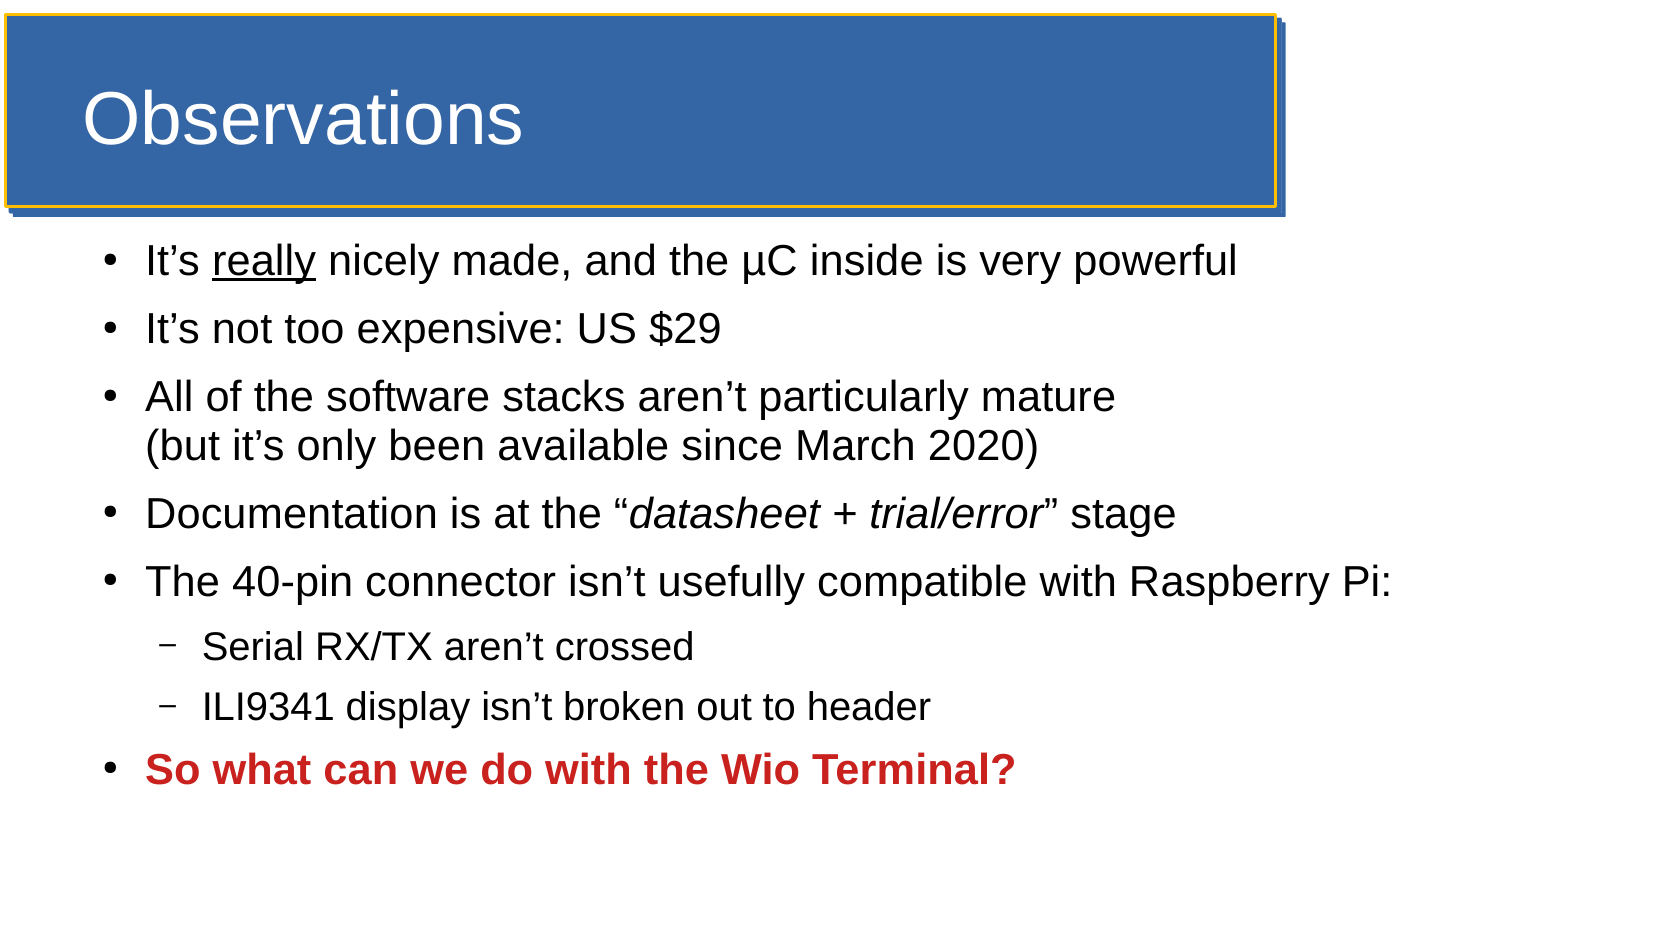

# Observations
It’s really nicely made, and the µC inside is very powerful
It’s not too expensive: US $29
All of the software stacks aren’t particularly mature
(but it’s only been available since March 2020)
Documentation is at the “datasheet + trial/error” stage
The 40-pin connector isn’t usefully compatible with Raspberry Pi:
Serial RX/TX aren’t crossed
ILI9341 display isn’t broken out to header
So what can we do with the Wio Terminal?